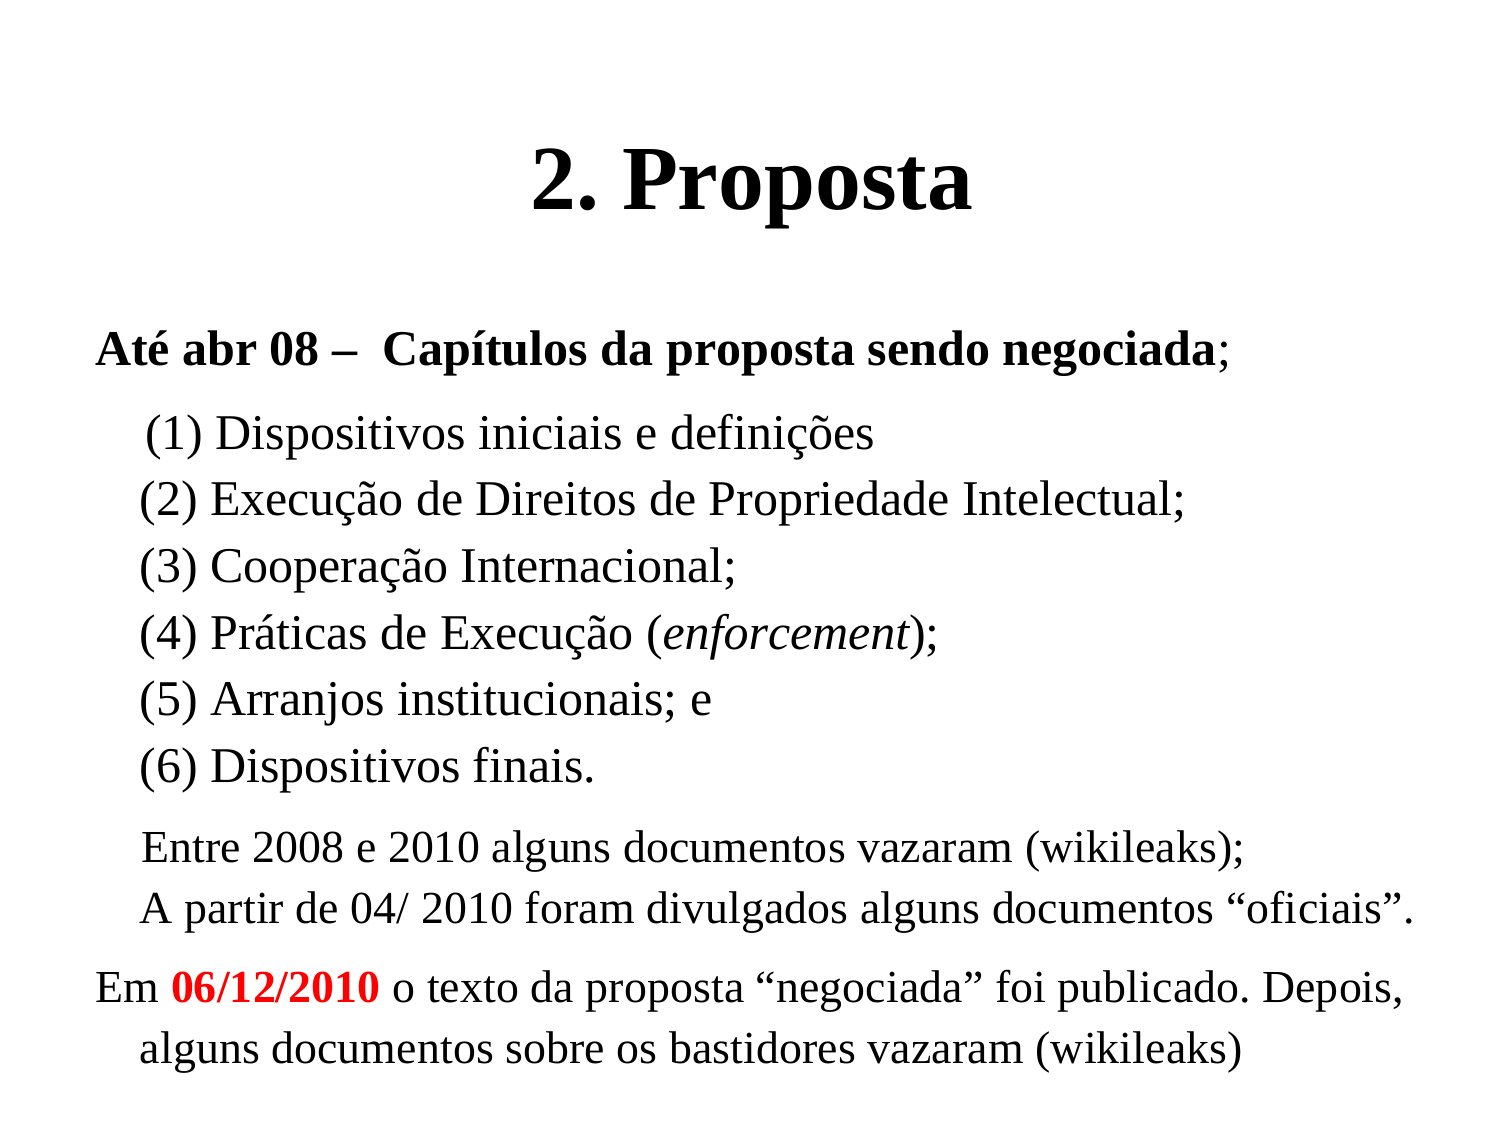

# 2. Proposta
Até abr 08 – Capítulos da proposta sendo negociada;
 (1) Dispositivos iniciais e definições
(2) Execução de Direitos de Propriedade Intelectual;
(3) Cooperação Internacional;
(4) Práticas de Execução (enforcement);
(5) Arranjos institucionais; e
(6) Dispositivos finais.
 Entre 2008 e 2010 alguns documentos vazaram (wikileaks);
A partir de 04/ 2010 foram divulgados alguns documentos “oficiais”.
Em 06/12/2010 o texto da proposta “negociada” foi publicado. Depois, alguns documentos sobre os bastidores vazaram (wikileaks)